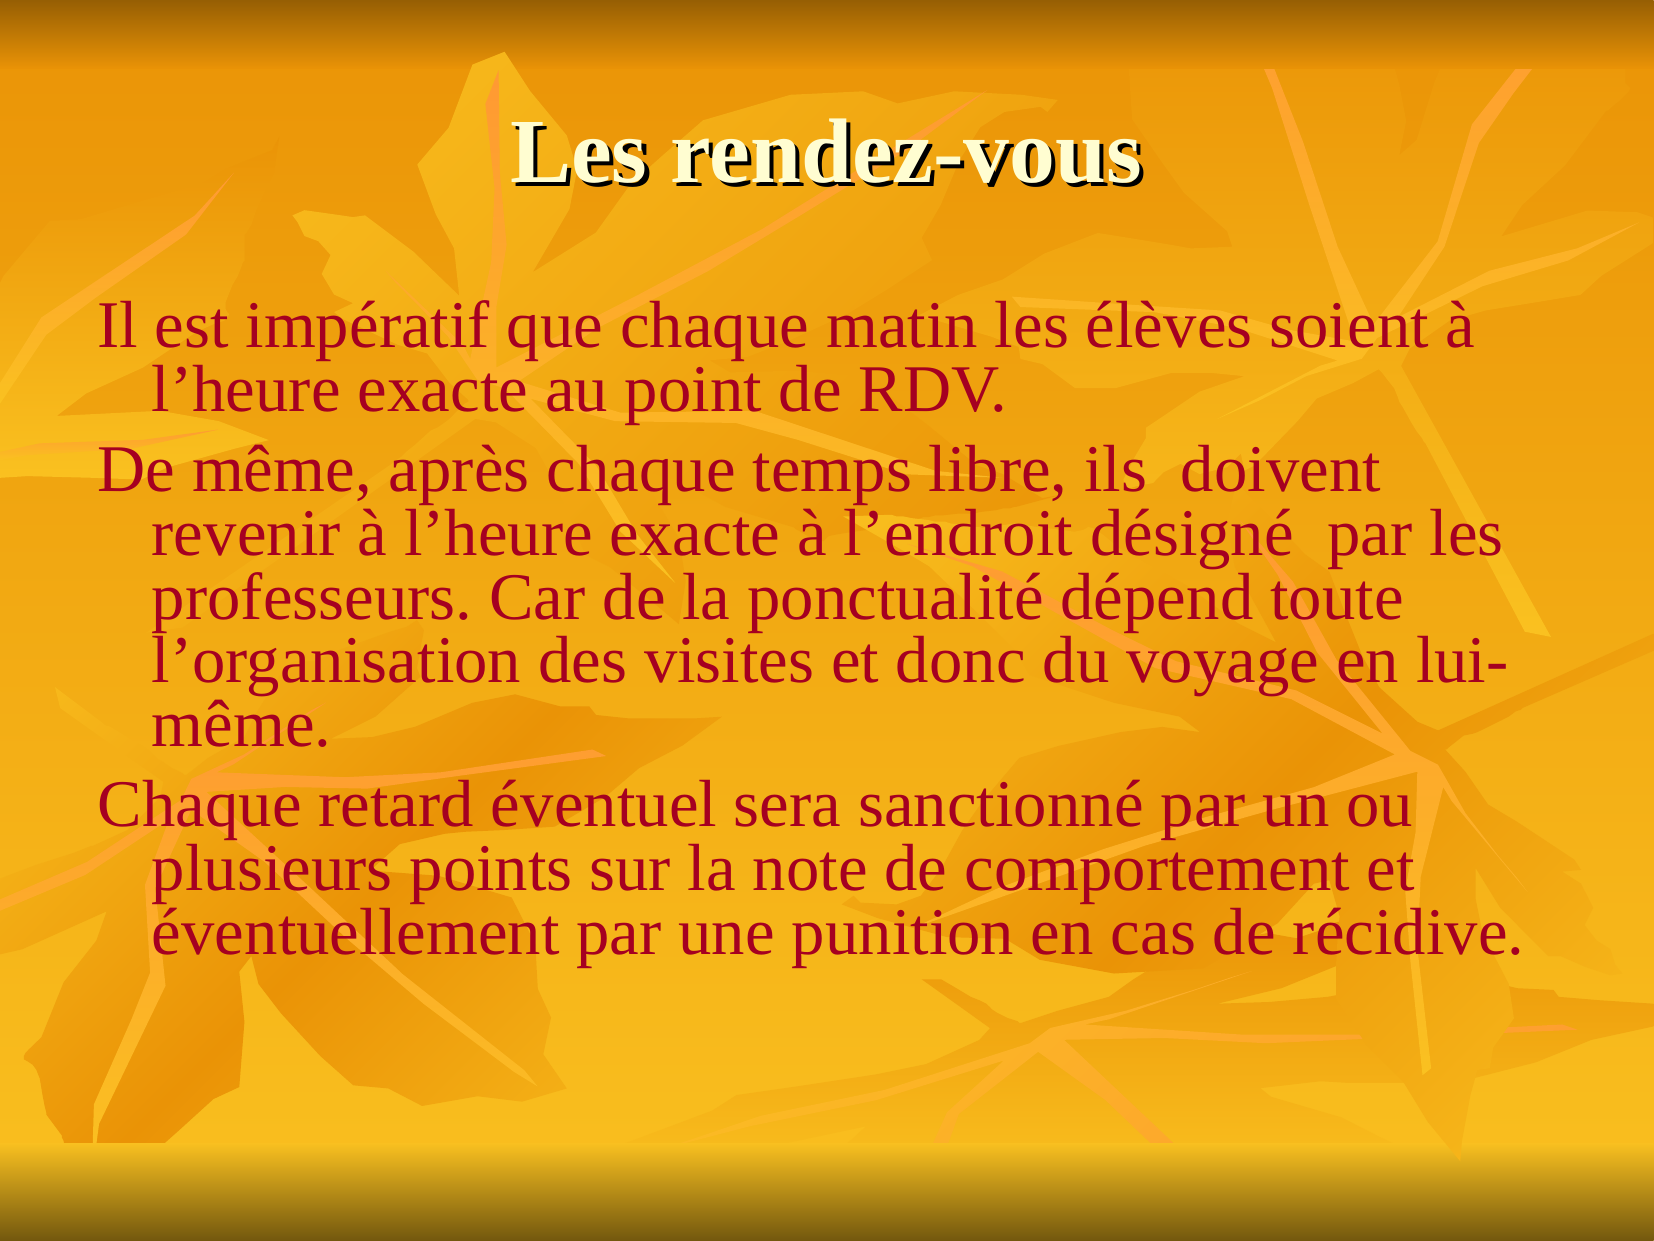

# Les rendez-vous
Il est impératif que chaque matin les élèves soient à l’heure exacte au point de RDV.
De même, après chaque temps libre, ils doivent revenir à l’heure exacte à l’endroit désigné par les professeurs. Car de la ponctualité dépend toute l’organisation des visites et donc du voyage en lui-même.
Chaque retard éventuel sera sanctionné par un ou plusieurs points sur la note de comportement et éventuellement par une punition en cas de récidive.